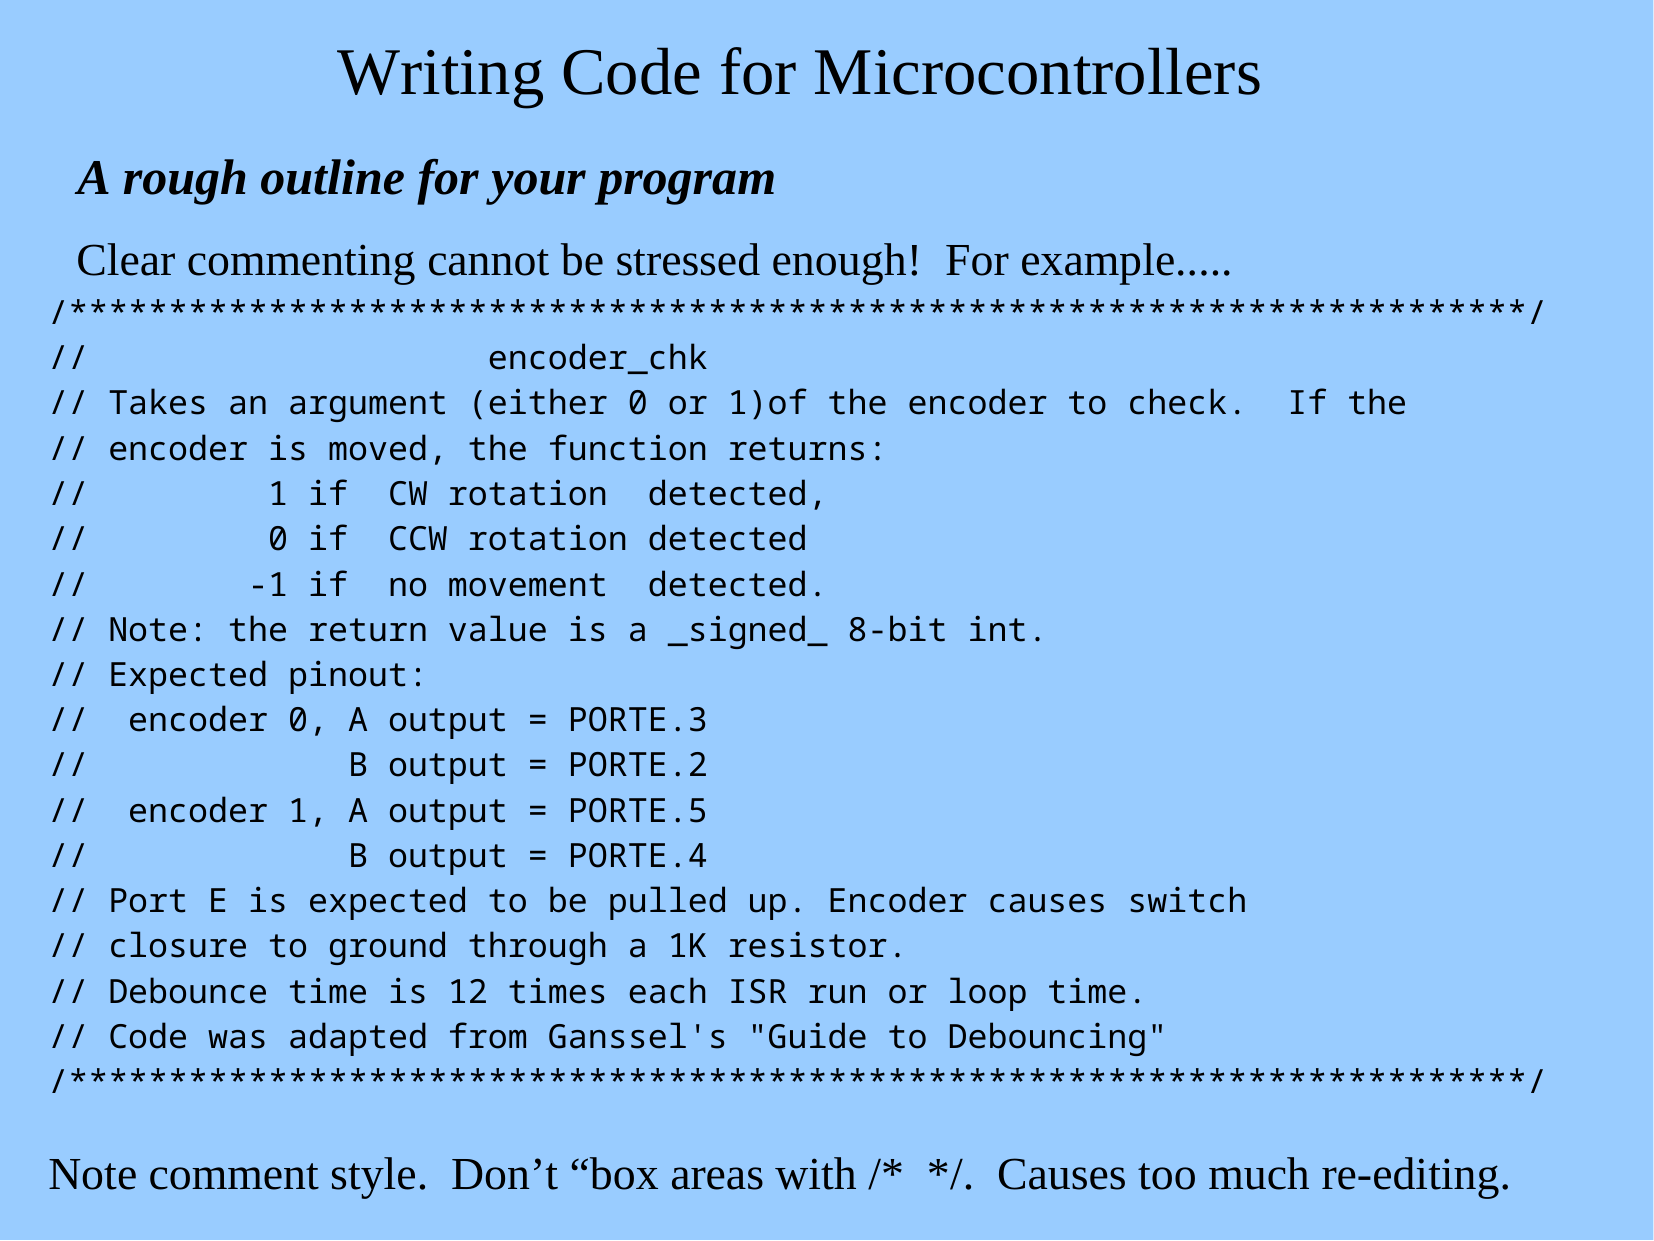

Writing Code for Microcontrollers
A rough outline for your program
Clear commenting cannot be stressed enough! For example.....
/*************************************************************************/
// encoder_chk
// Takes an argument (either 0 or 1)of the encoder to check. If the
// encoder is moved, the function returns:
// 1 if CW rotation detected,
// 0 if CCW rotation detected
// -1 if no movement detected.
// Note: the return value is a _signed_ 8-bit int.
// Expected pinout:
// encoder 0, A output = PORTE.3
// B output = PORTE.2
// encoder 1, A output = PORTE.5
// B output = PORTE.4
// Port E is expected to be pulled up. Encoder causes switch
// closure to ground through a 1K resistor.
// Debounce time is 12 times each ISR run or loop time.
// Code was adapted from Ganssel's "Guide to Debouncing"
/*************************************************************************/
Note comment style. Don’t “box areas with /* */. Causes too much re-editing.